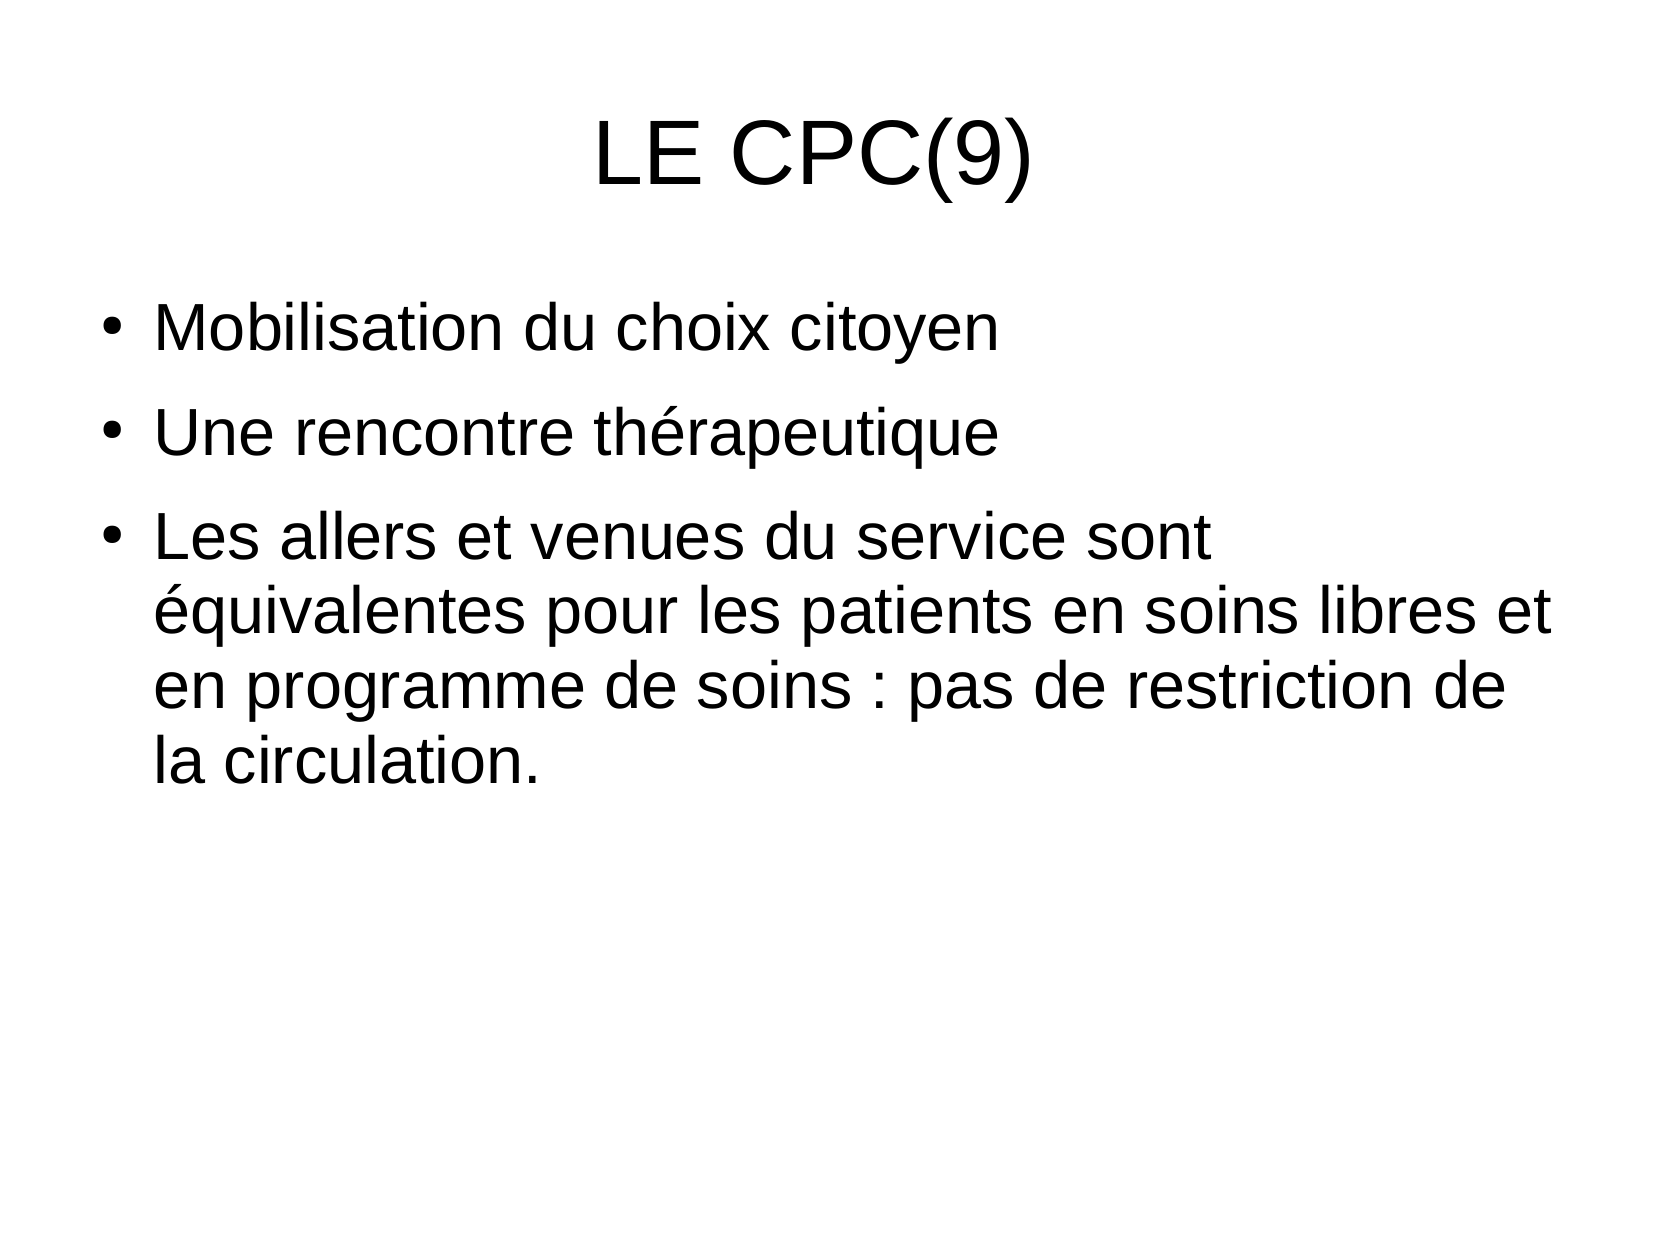

# LE CPC(9)
Mobilisation du choix citoyen
Une rencontre thérapeutique
Les allers et venues du service sont équivalentes pour les patients en soins libres et en programme de soins : pas de restriction de la circulation.